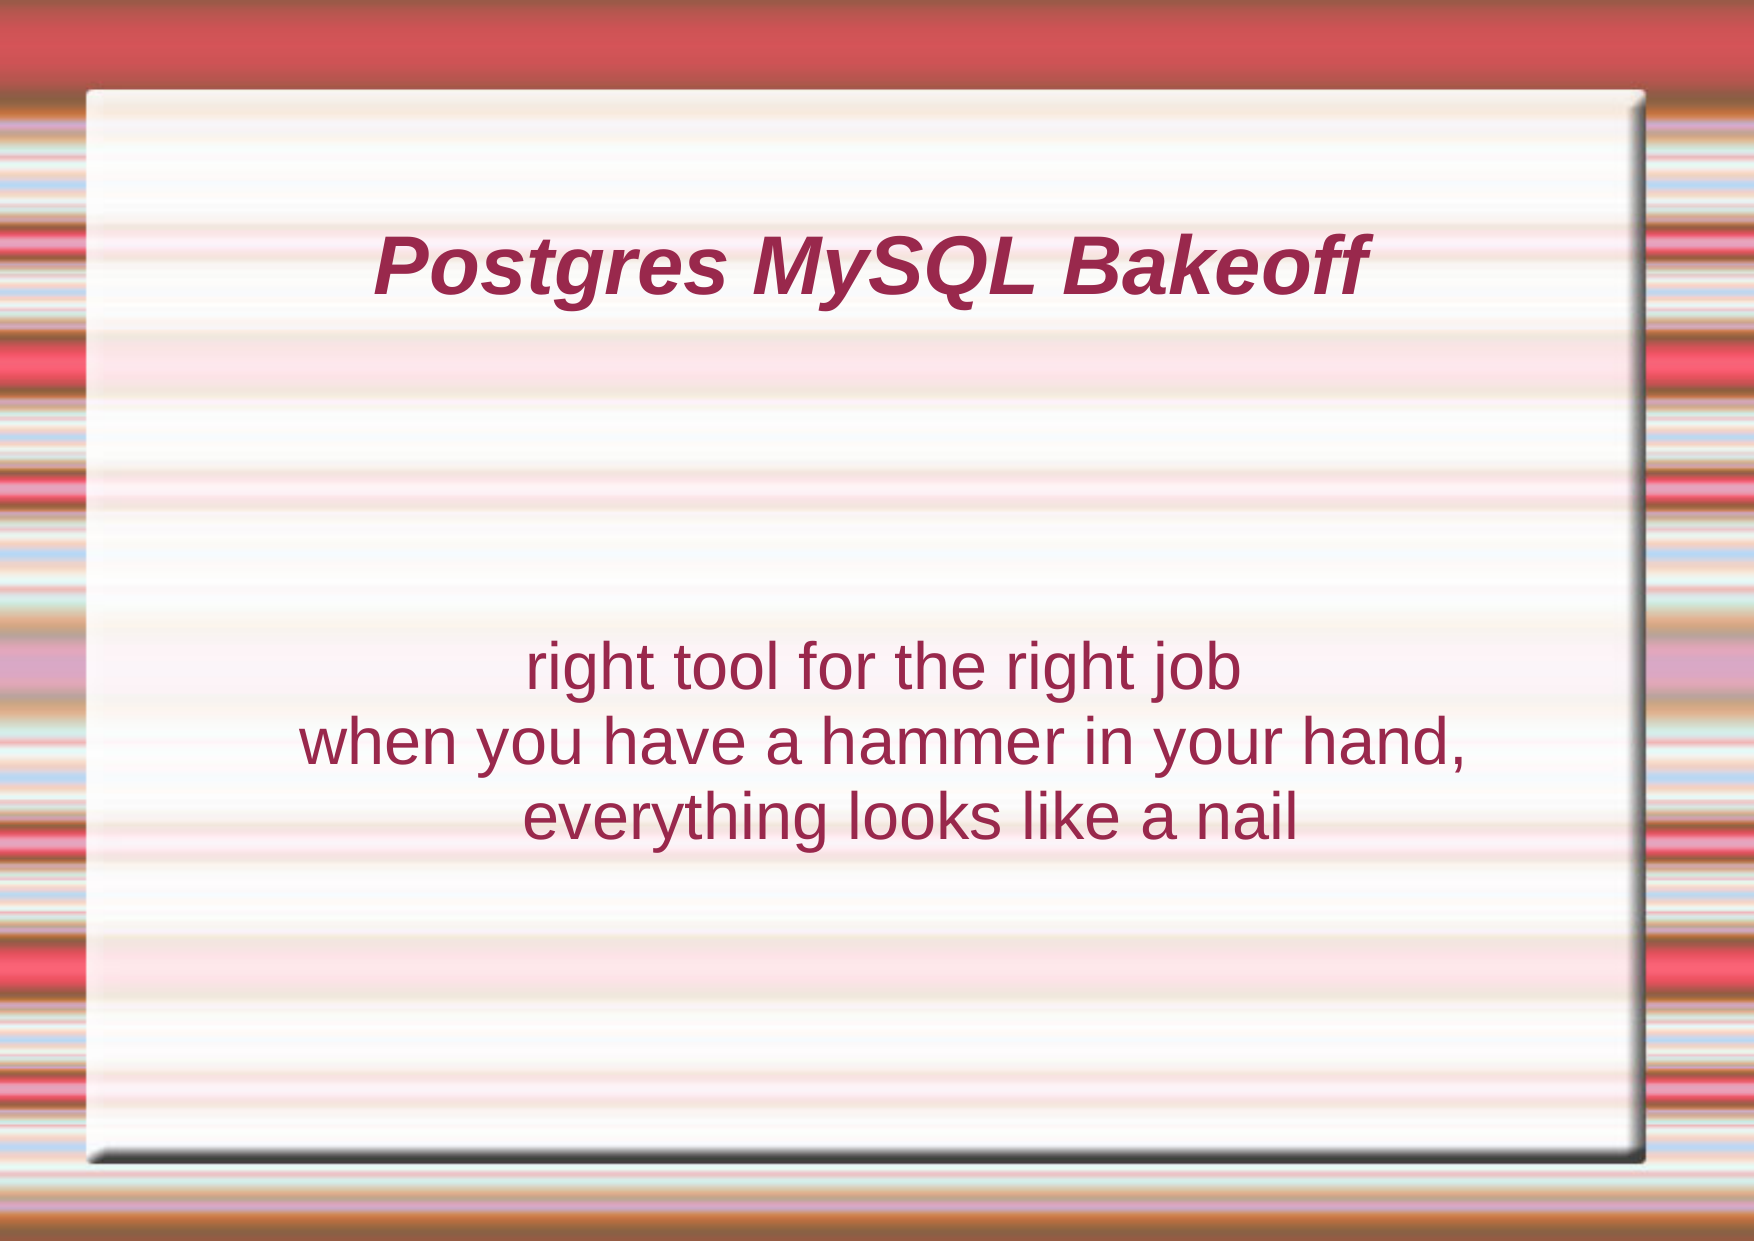

# Postgres MySQL Bakeoff
right tool for the right job
when you have a hammer in your hand, everything looks like a nail